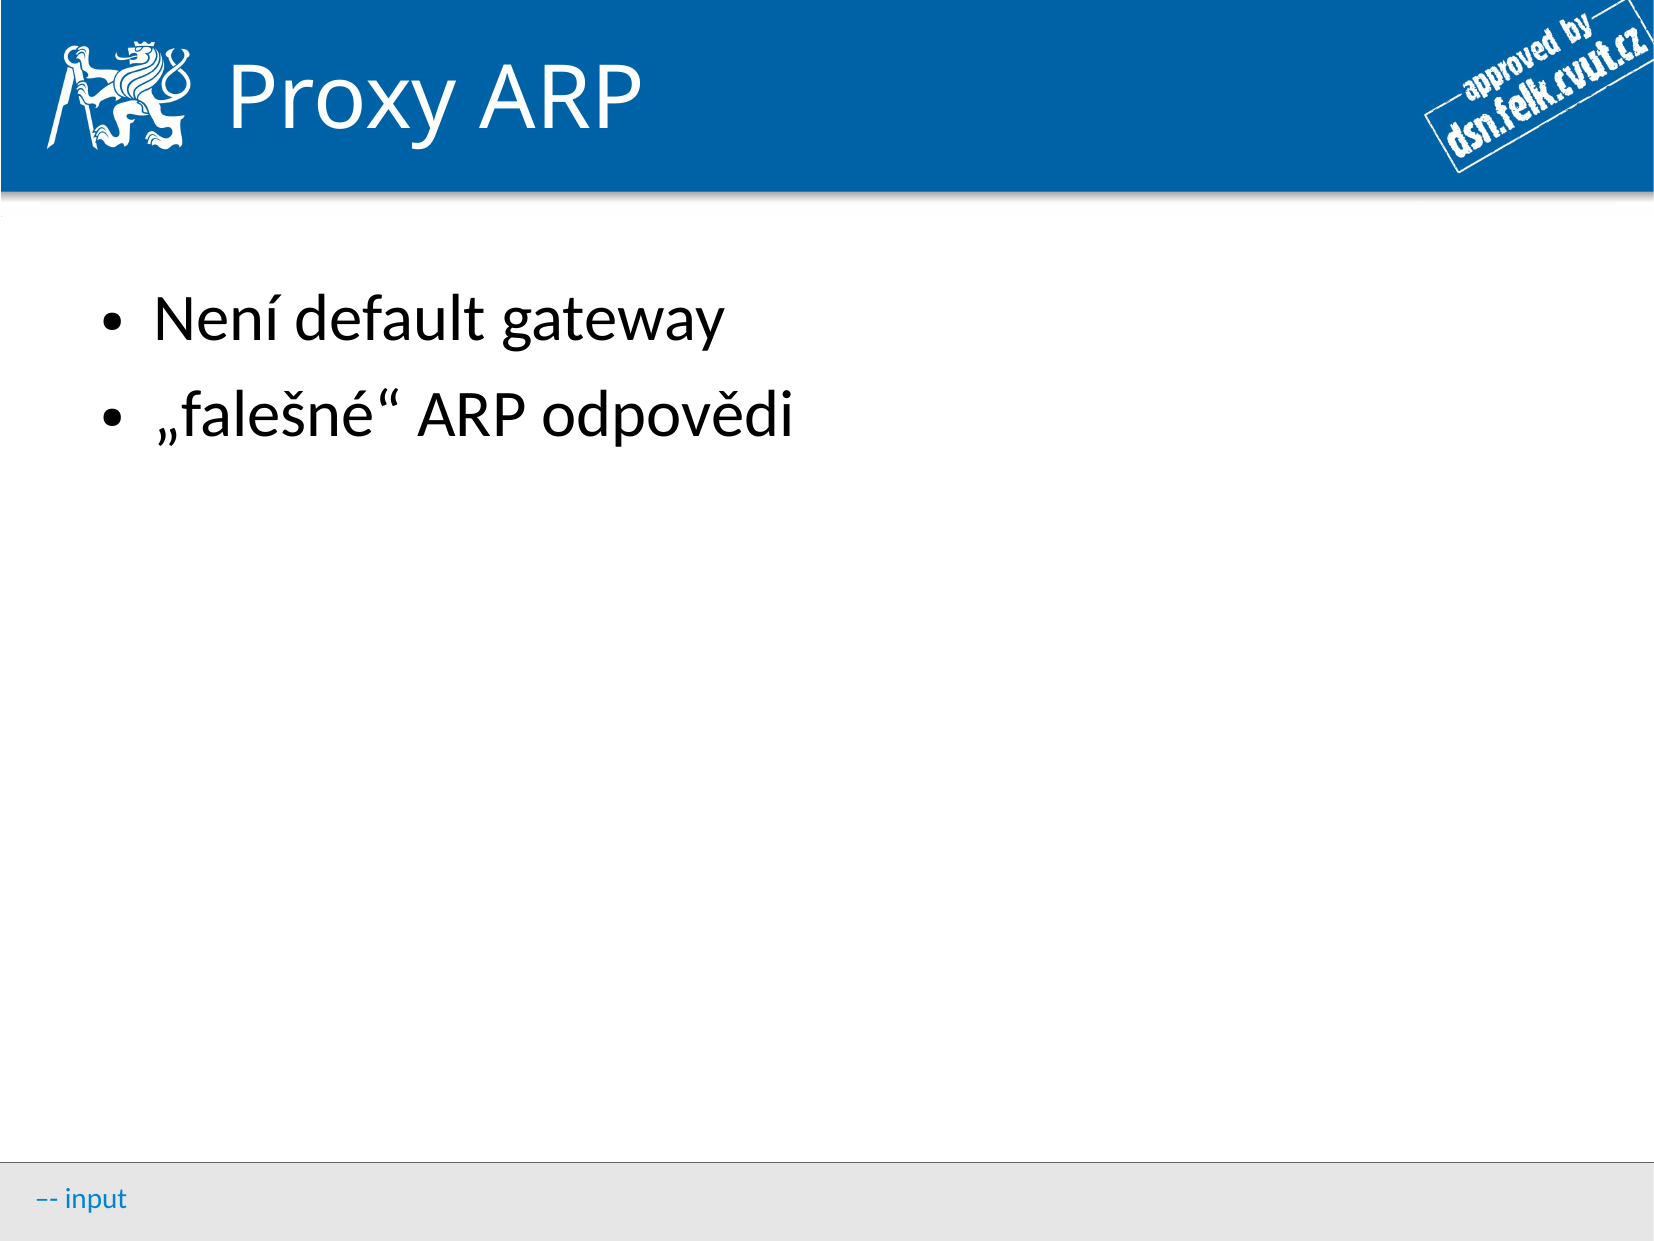

# Proxy ARP
Není default gateway
„falešné“ ARP odpovědi